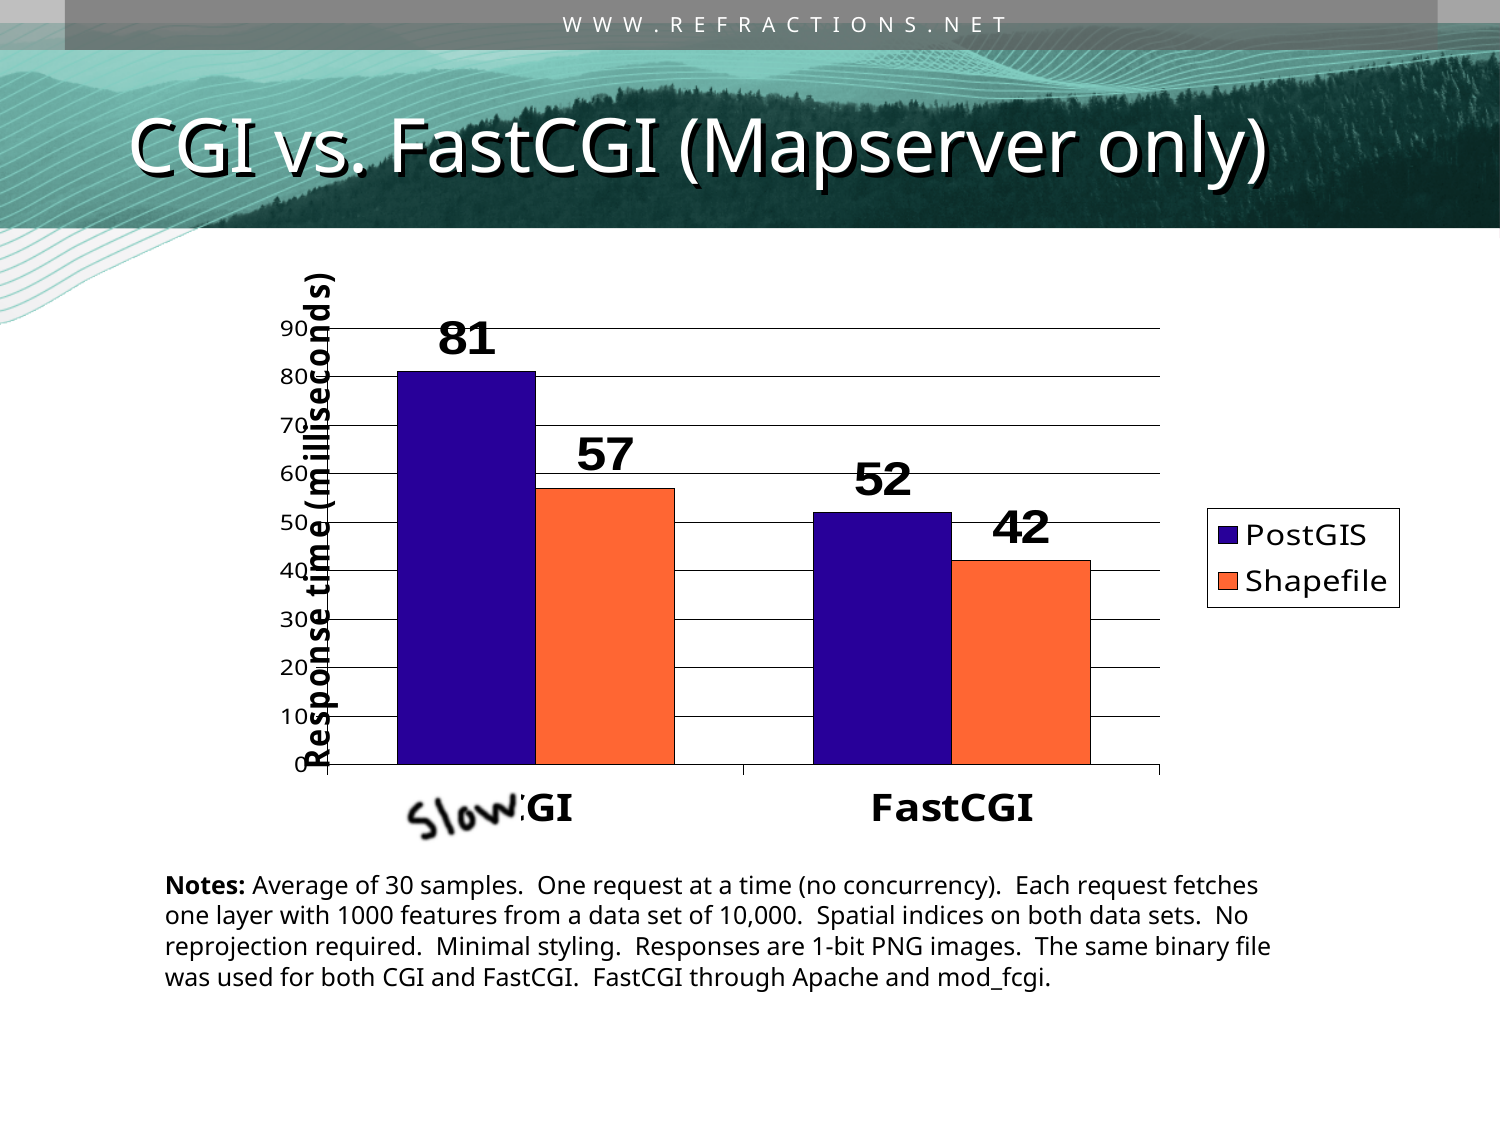

# CGI vs. FastCGI (Mapserver only)
### Chart
| Category | PostGIS | Shapefile |
|---|---|---|
| CGI | 81.0 | 57.0 |
| FastCGI | 52.0 | 42.0 |
Notes: Average of 30 samples. One request at a time (no concurrency). Each request fetches one layer with 1000 features from a data set of 10,000. Spatial indices on both data sets. No reprojection required. Minimal styling. Responses are 1-bit PNG images. The same binary file was used for both CGI and FastCGI. FastCGI through Apache and mod_fcgi.